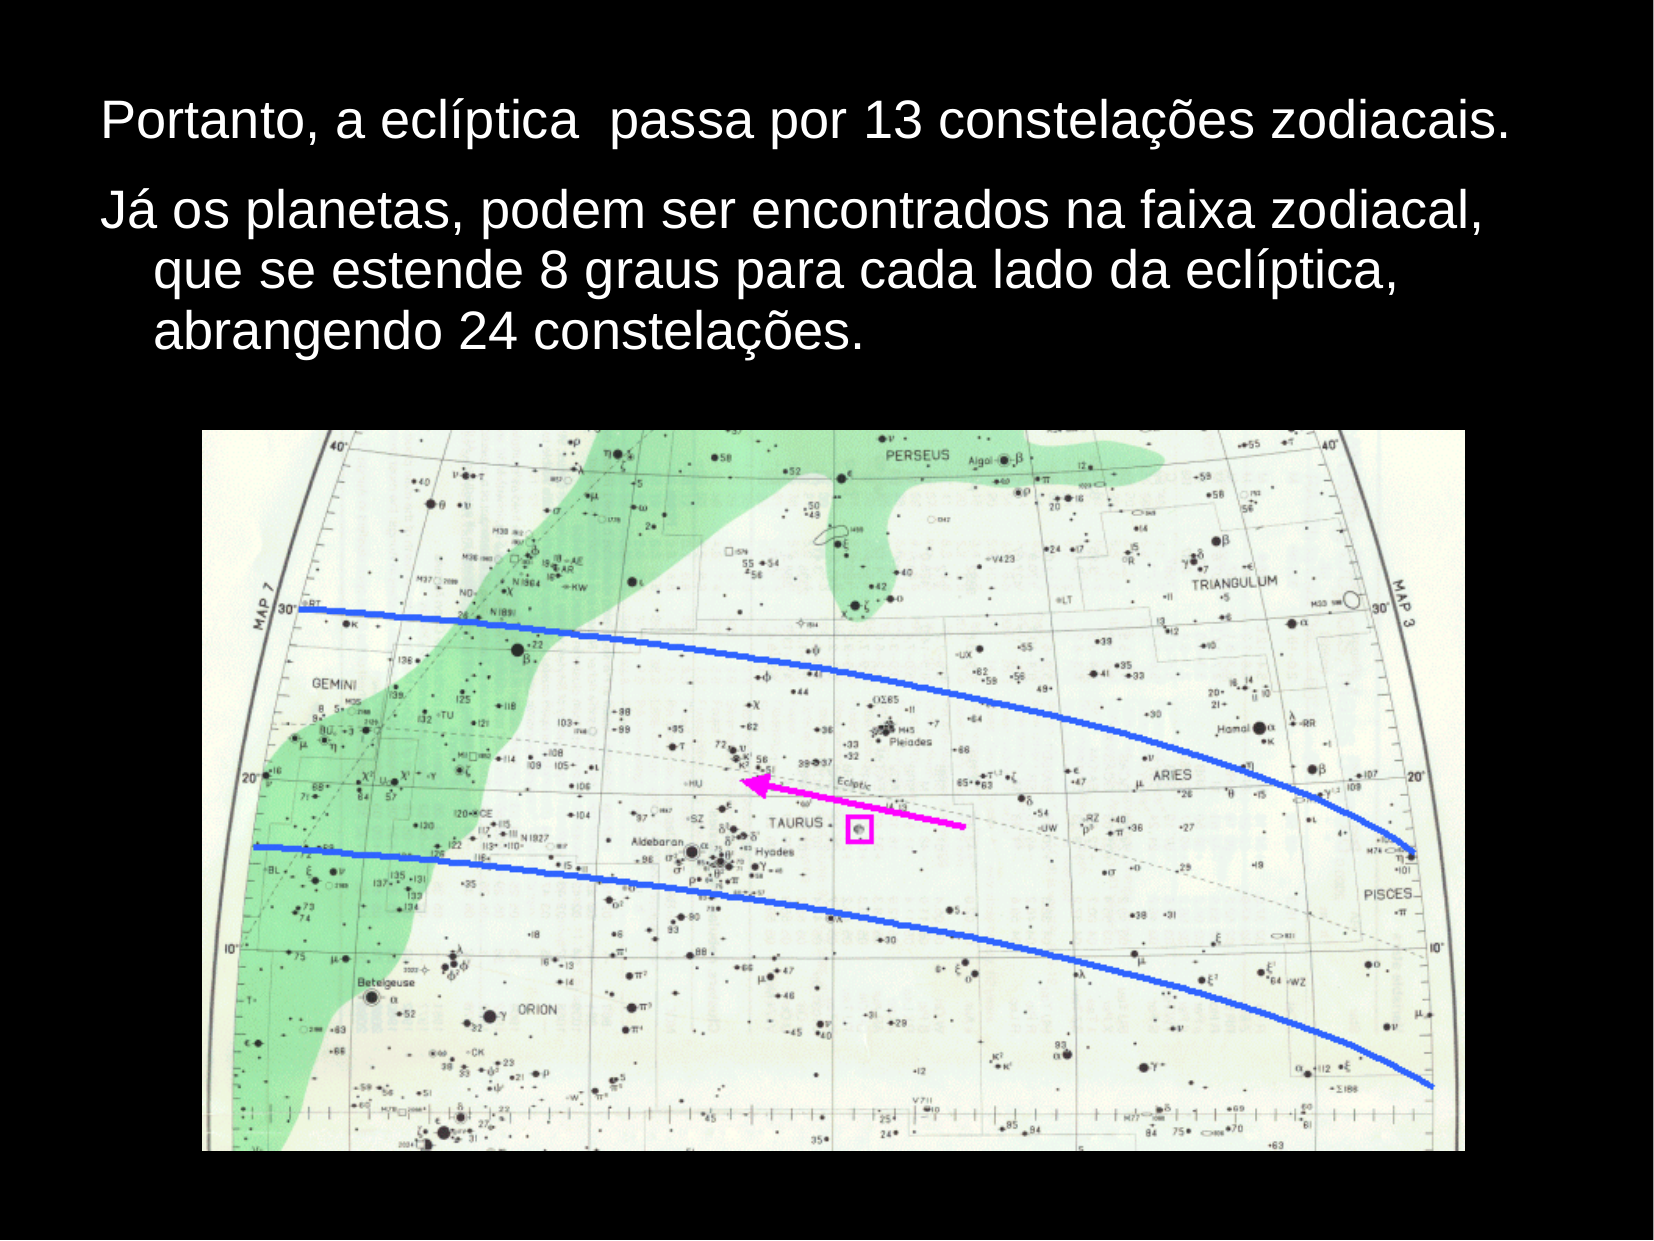

#
Portanto, a eclíptica passa por 13 constelações zodiacais.
Já os planetas, podem ser encontrados na faixa zodiacal, que se estende 8 graus para cada lado da eclíptica, abrangendo 24 constelações.